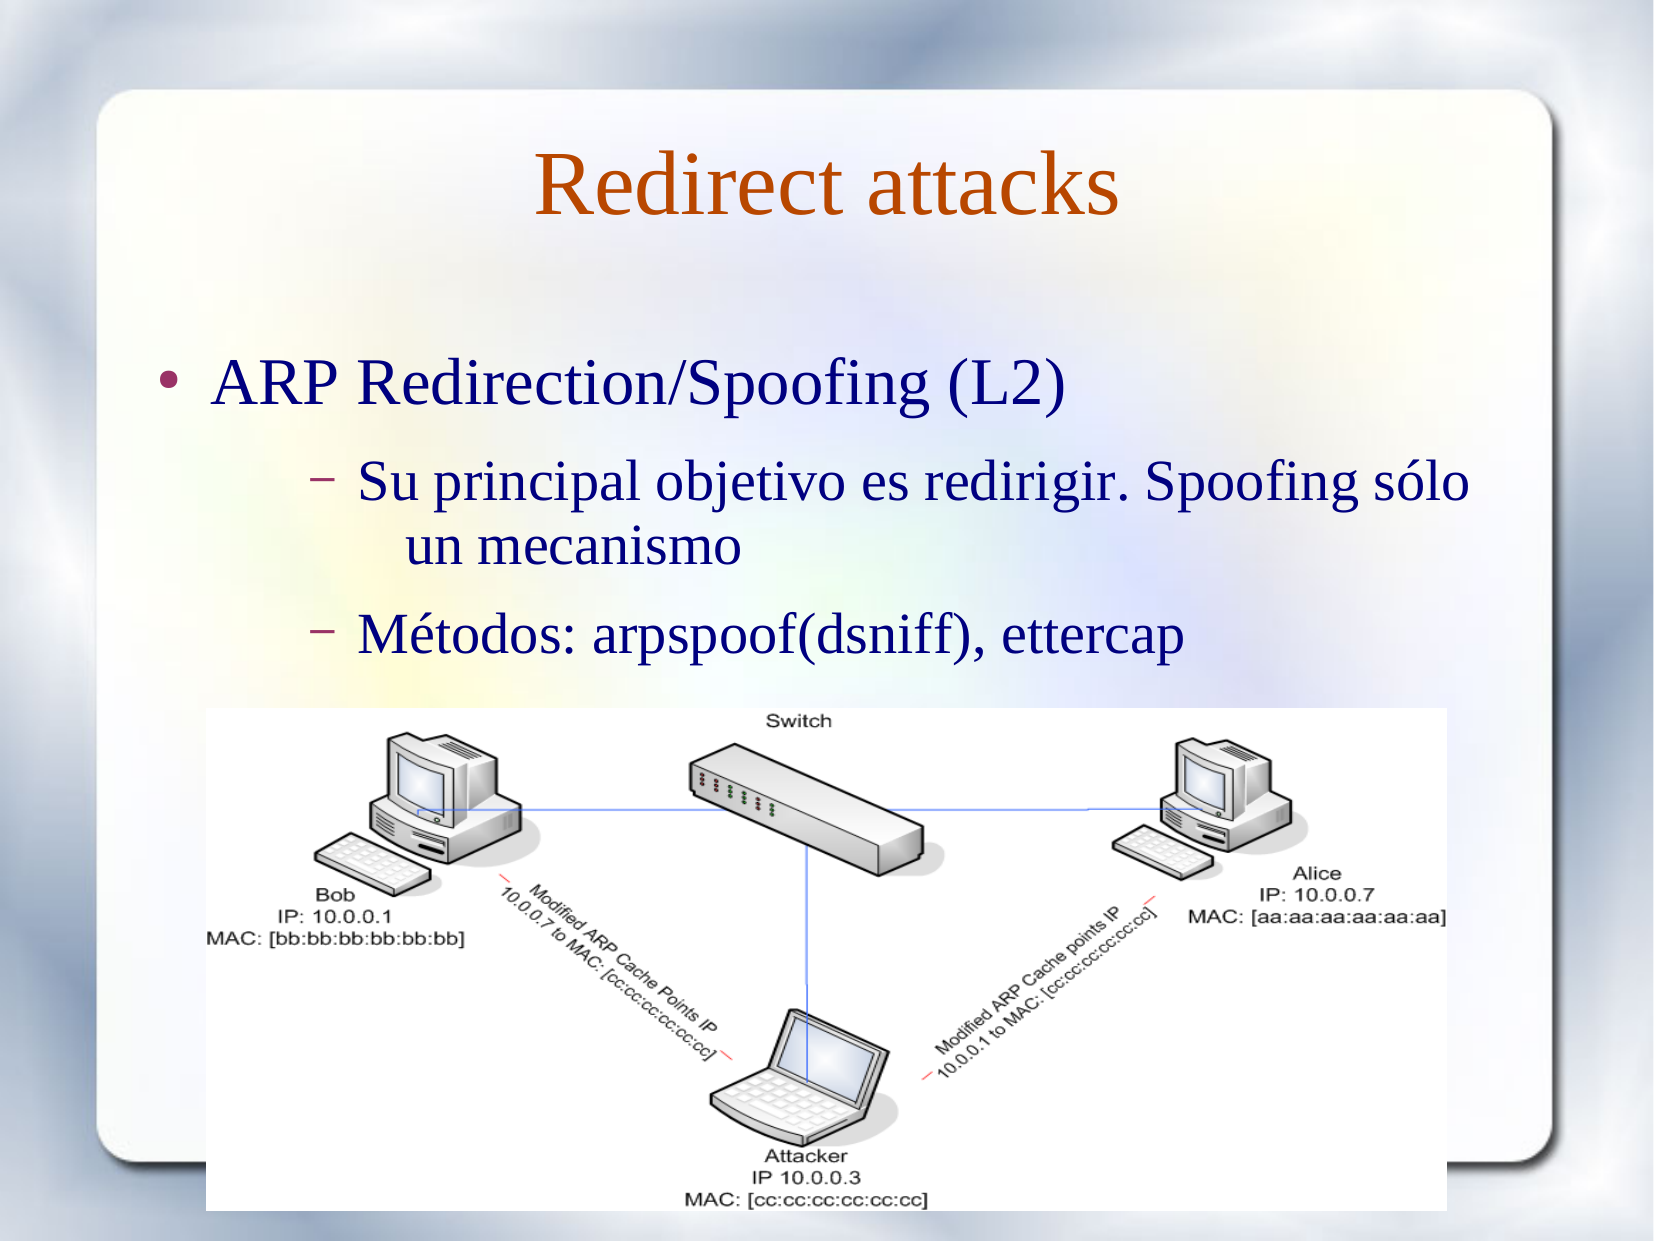

# Redirect attacks
ARP Redirection/Spoofing (L2)
Su principal objetivo es redirigir. Spoofing sólo un mecanismo
Métodos: arpspoof(dsniff), ettercap